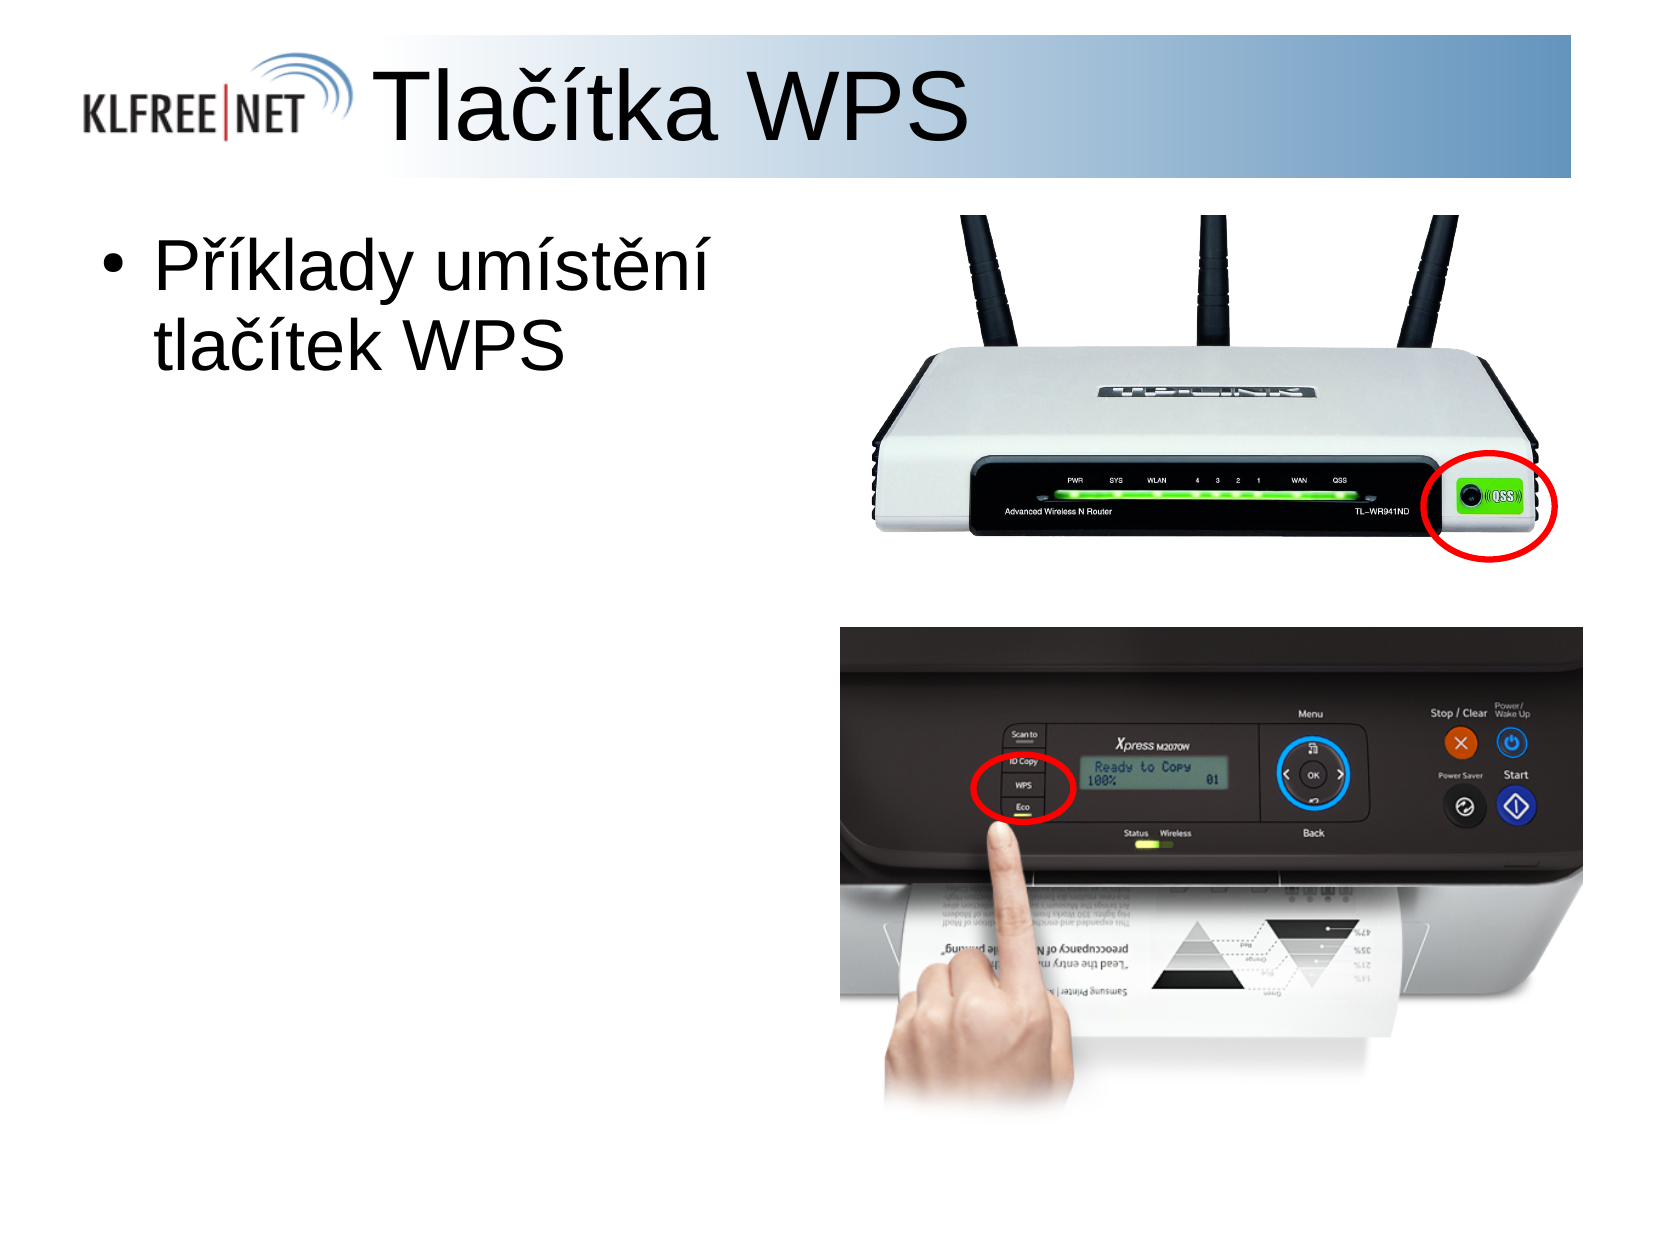

# Tlačítka WPS
Příklady umístění
tlačítek WPS